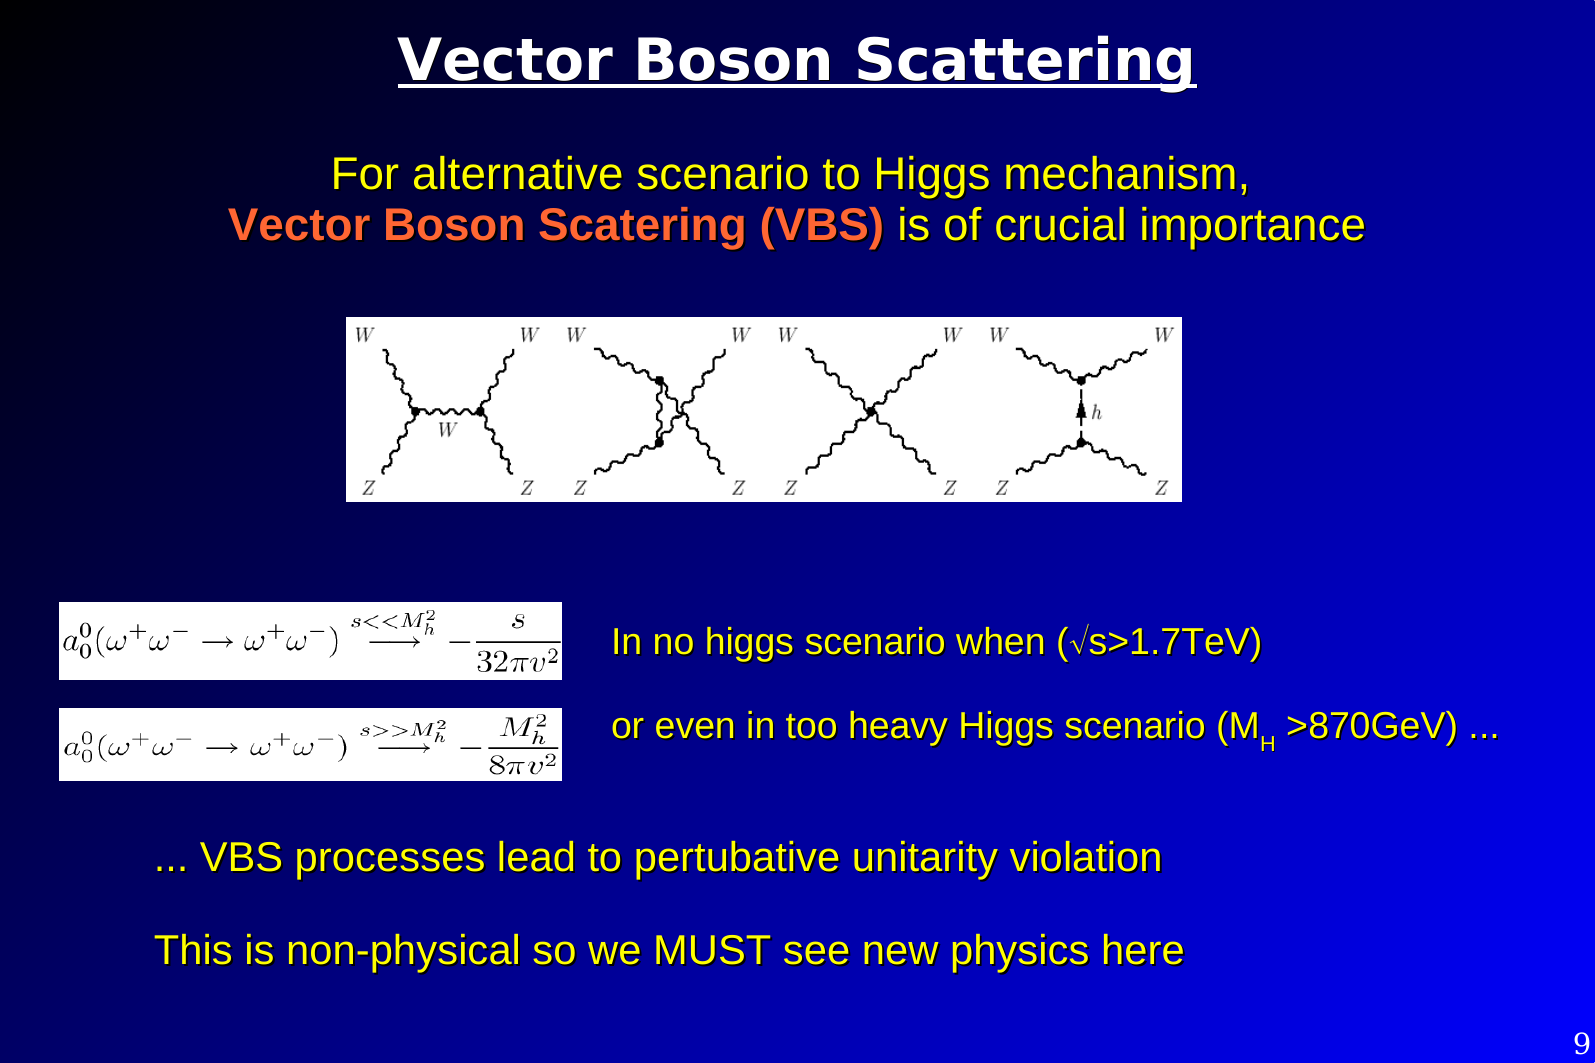

# Vector Boson Scattering
For alternative scenario to Higgs mechanism,
Vector Boson Scatering (VBS) is of crucial importance
In no higgs scenario when (√s>1.7TeV)
or even in too heavy Higgs scenario (MH >870GeV) ...
... VBS processes lead to pertubative unitarity violation
This is non-physical so we MUST see new physics here
9